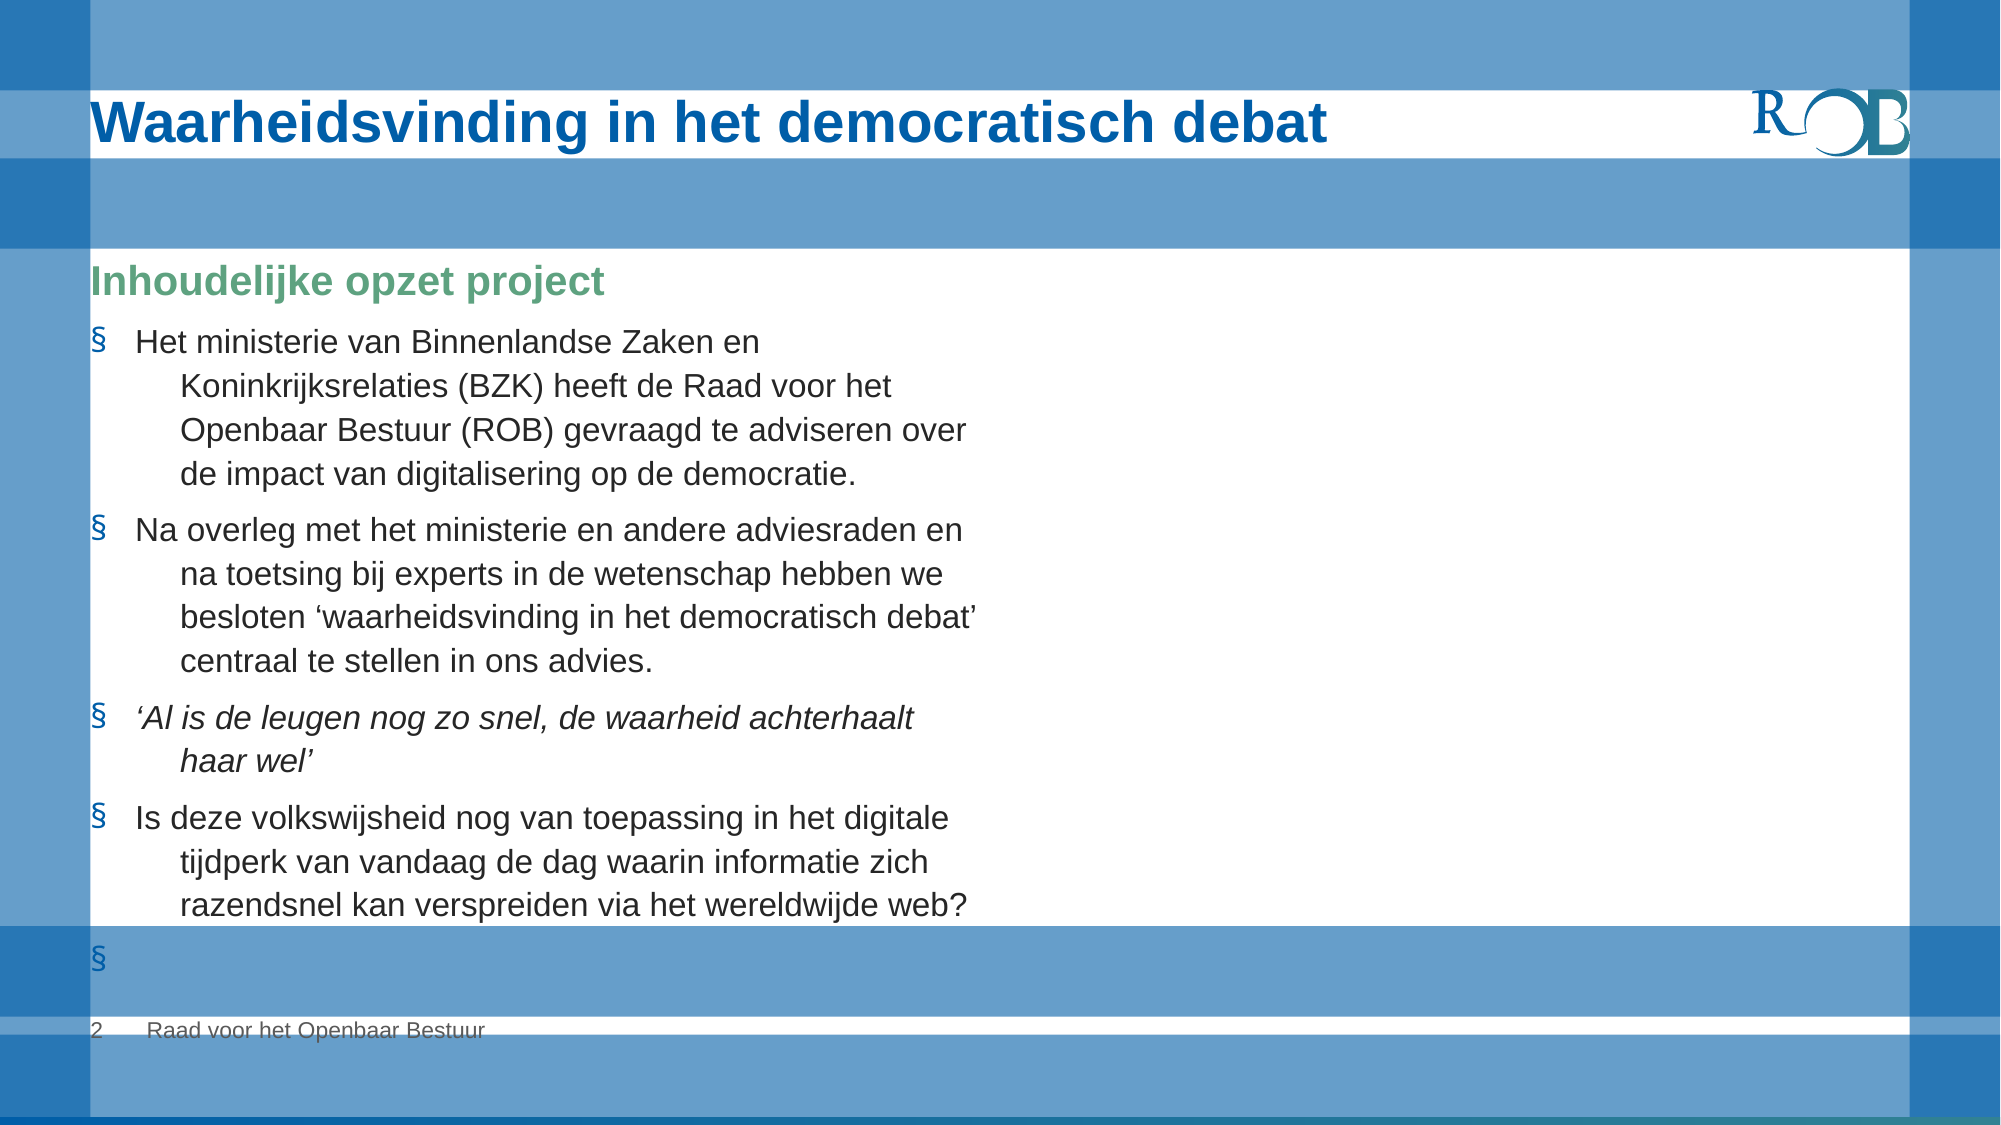

# Waarheidsvinding in het democratisch debat
Inhoudelijke opzet project
Het ministerie van Binnenlandse Zaken en Koninkrijksrelaties (BZK) heeft de Raad voor het Openbaar Bestuur (ROB) gevraagd te adviseren over de impact van digitalisering op de democratie.
Na overleg met het ministerie en andere adviesraden en na toetsing bij experts in de wetenschap hebben we besloten ‘waarheidsvinding in het democratisch debat’ centraal te stellen in ons advies.
‘Al is de leugen nog zo snel, de waarheid achterhaalt haar wel’
Is deze volkswijsheid nog van toepassing in het digitale tijdperk van vandaag de dag waarin informatie zich razendsnel kan verspreiden via het wereldwijde web?
Raad voor het Openbaar Bestuur